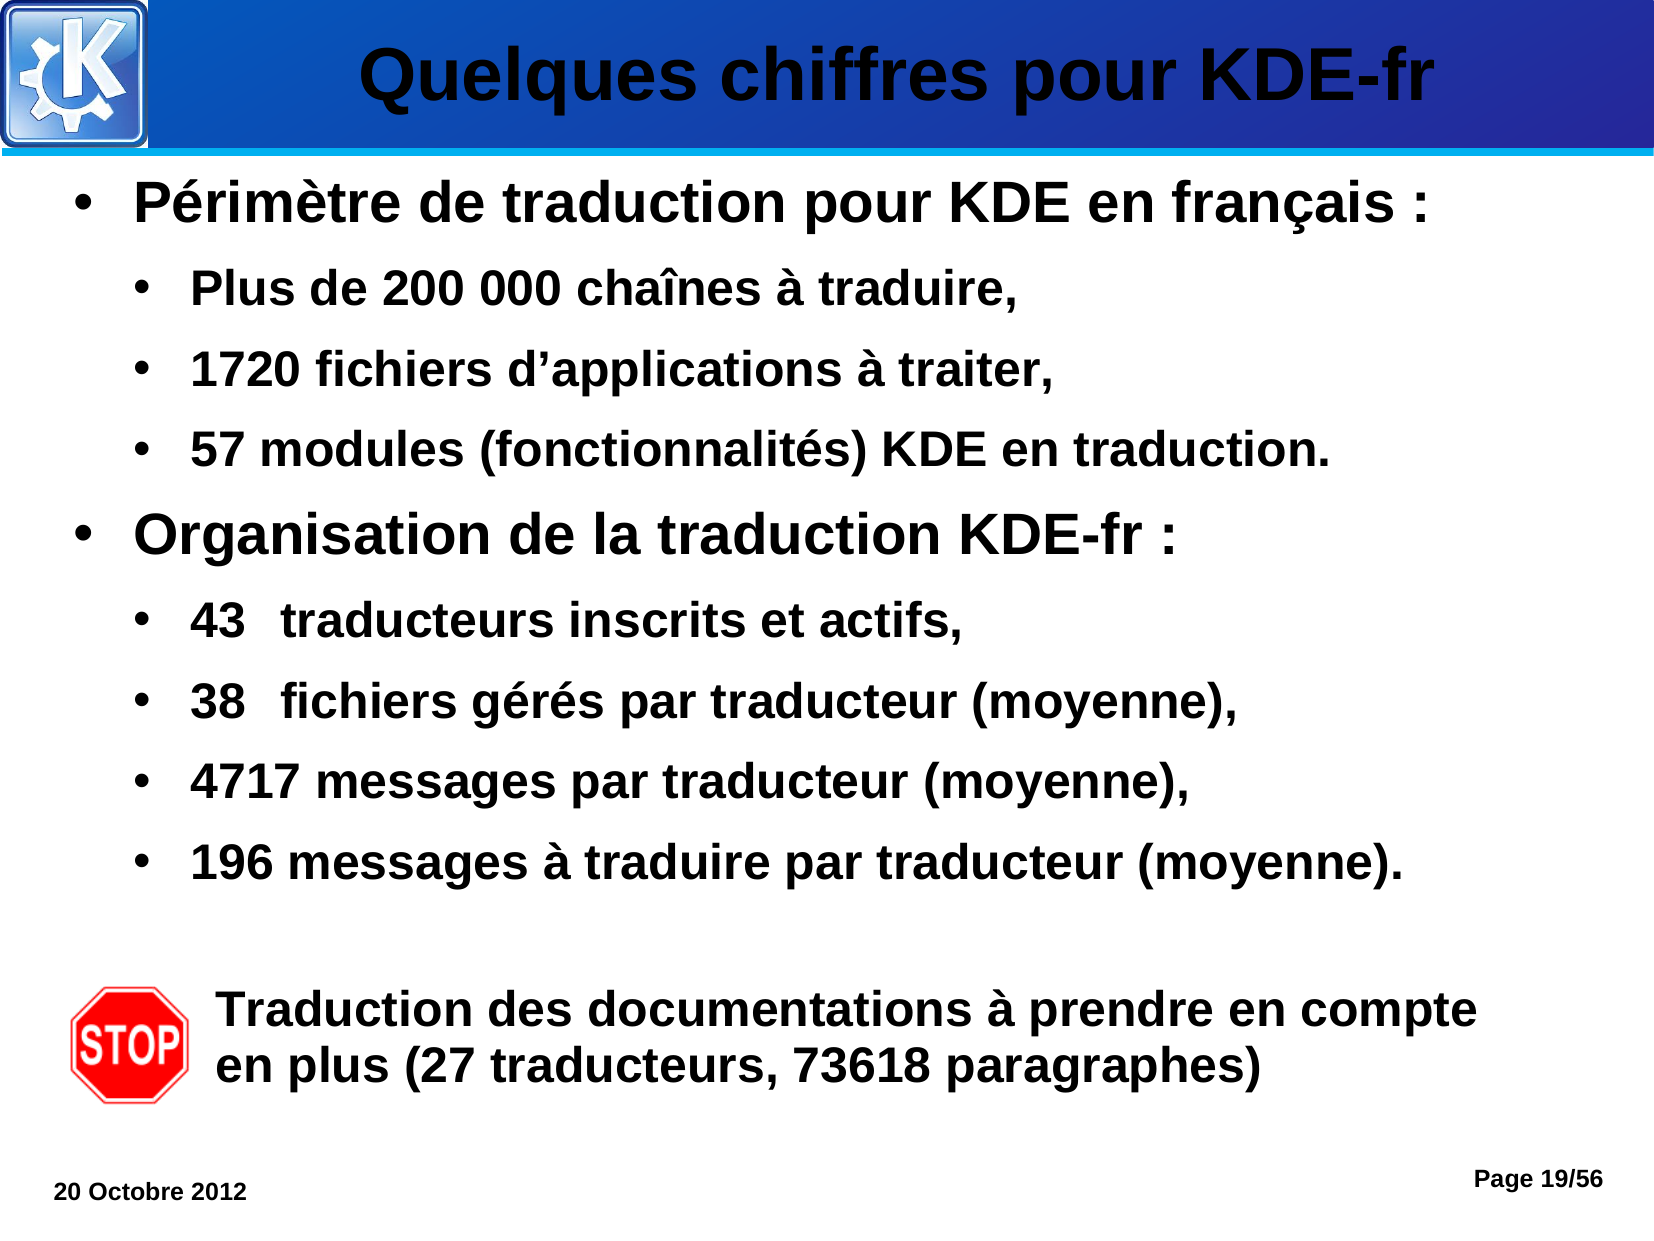

Quelques chiffres pour KDE-fr
Périmètre de traduction pour KDE en français :
Plus de 200 000 chaînes à traduire,
1720 fichiers d’applications à traiter,
57 modules (fonctionnalités) KDE en traduction.
Organisation de la traduction KDE-fr :
43 	traducteurs inscrits et actifs,
38 	fichiers gérés par traducteur (moyenne),
4717 messages par traducteur (moyenne),
196 messages à traduire par traducteur (moyenne).
Traduction des documentations à prendre en compte en plus (27 traducteurs, 73618 paragraphes)